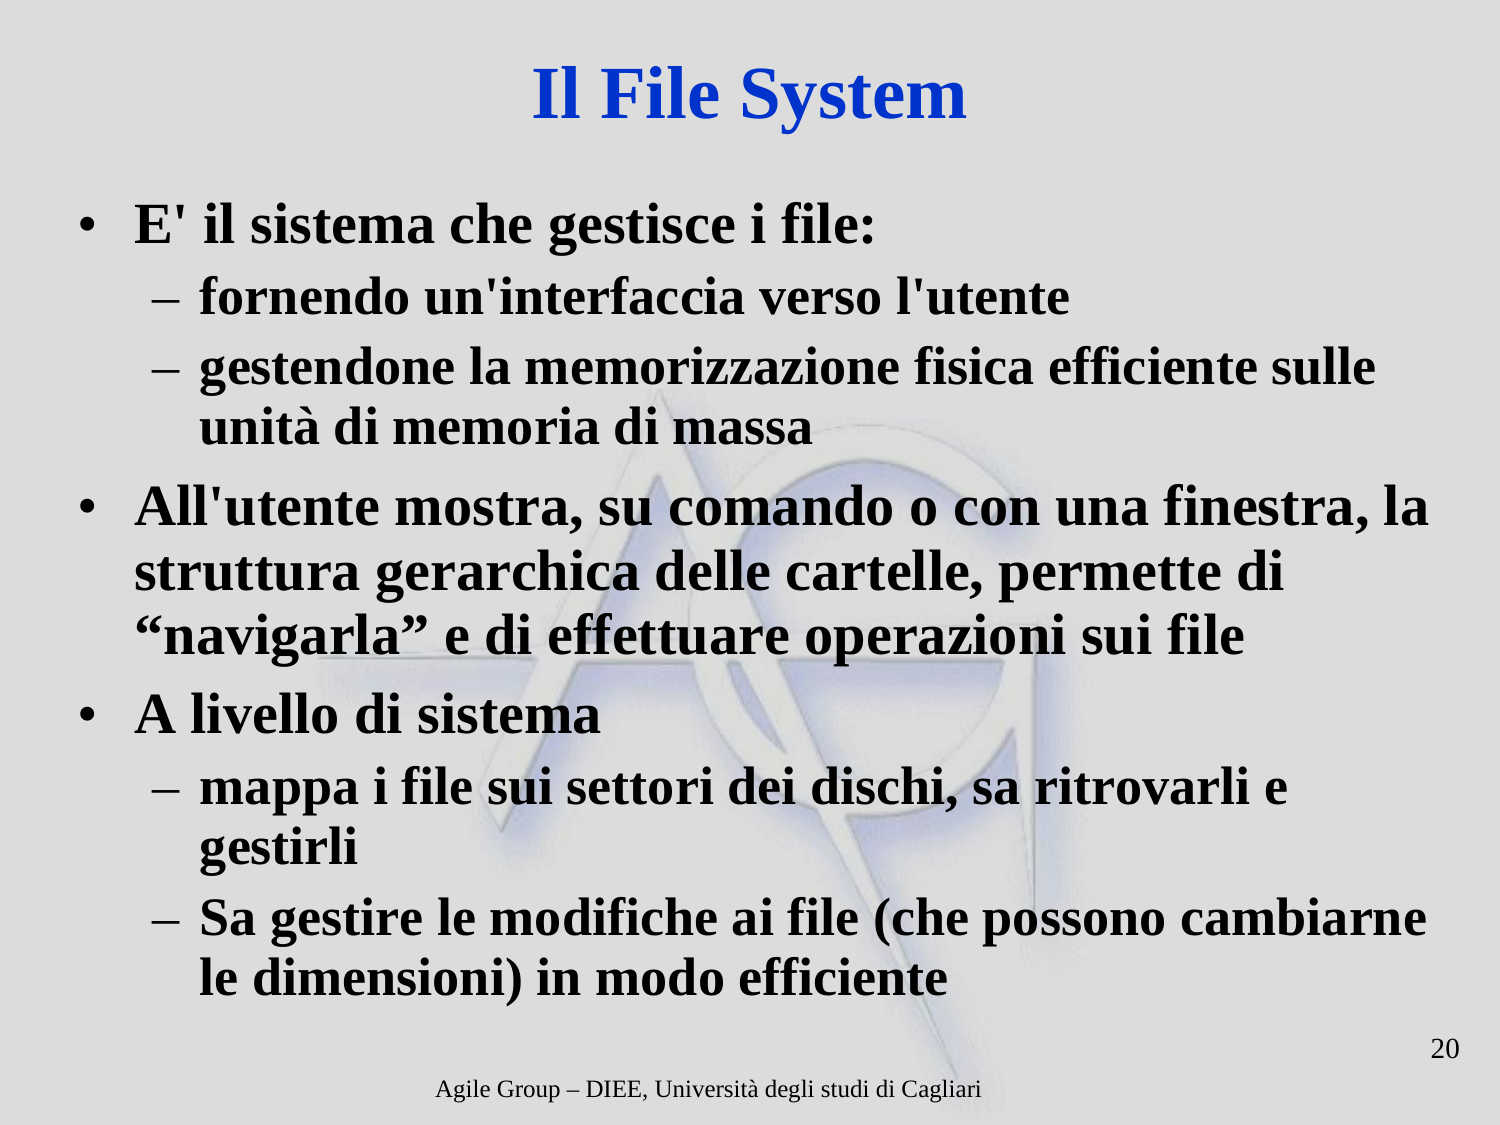

# Il File System
E' il sistema che gestisce i file:
fornendo un'interfaccia verso l'utente
gestendone la memorizzazione fisica efficiente sulle unità di memoria di massa
All'utente mostra, su comando o con una finestra, la struttura gerarchica delle cartelle, permette di “navigarla” e di effettuare operazioni sui file
A livello di sistema
mappa i file sui settori dei dischi, sa ritrovarli e gestirli
Sa gestire le modifiche ai file (che possono cambiarne le dimensioni) in modo efficiente
20